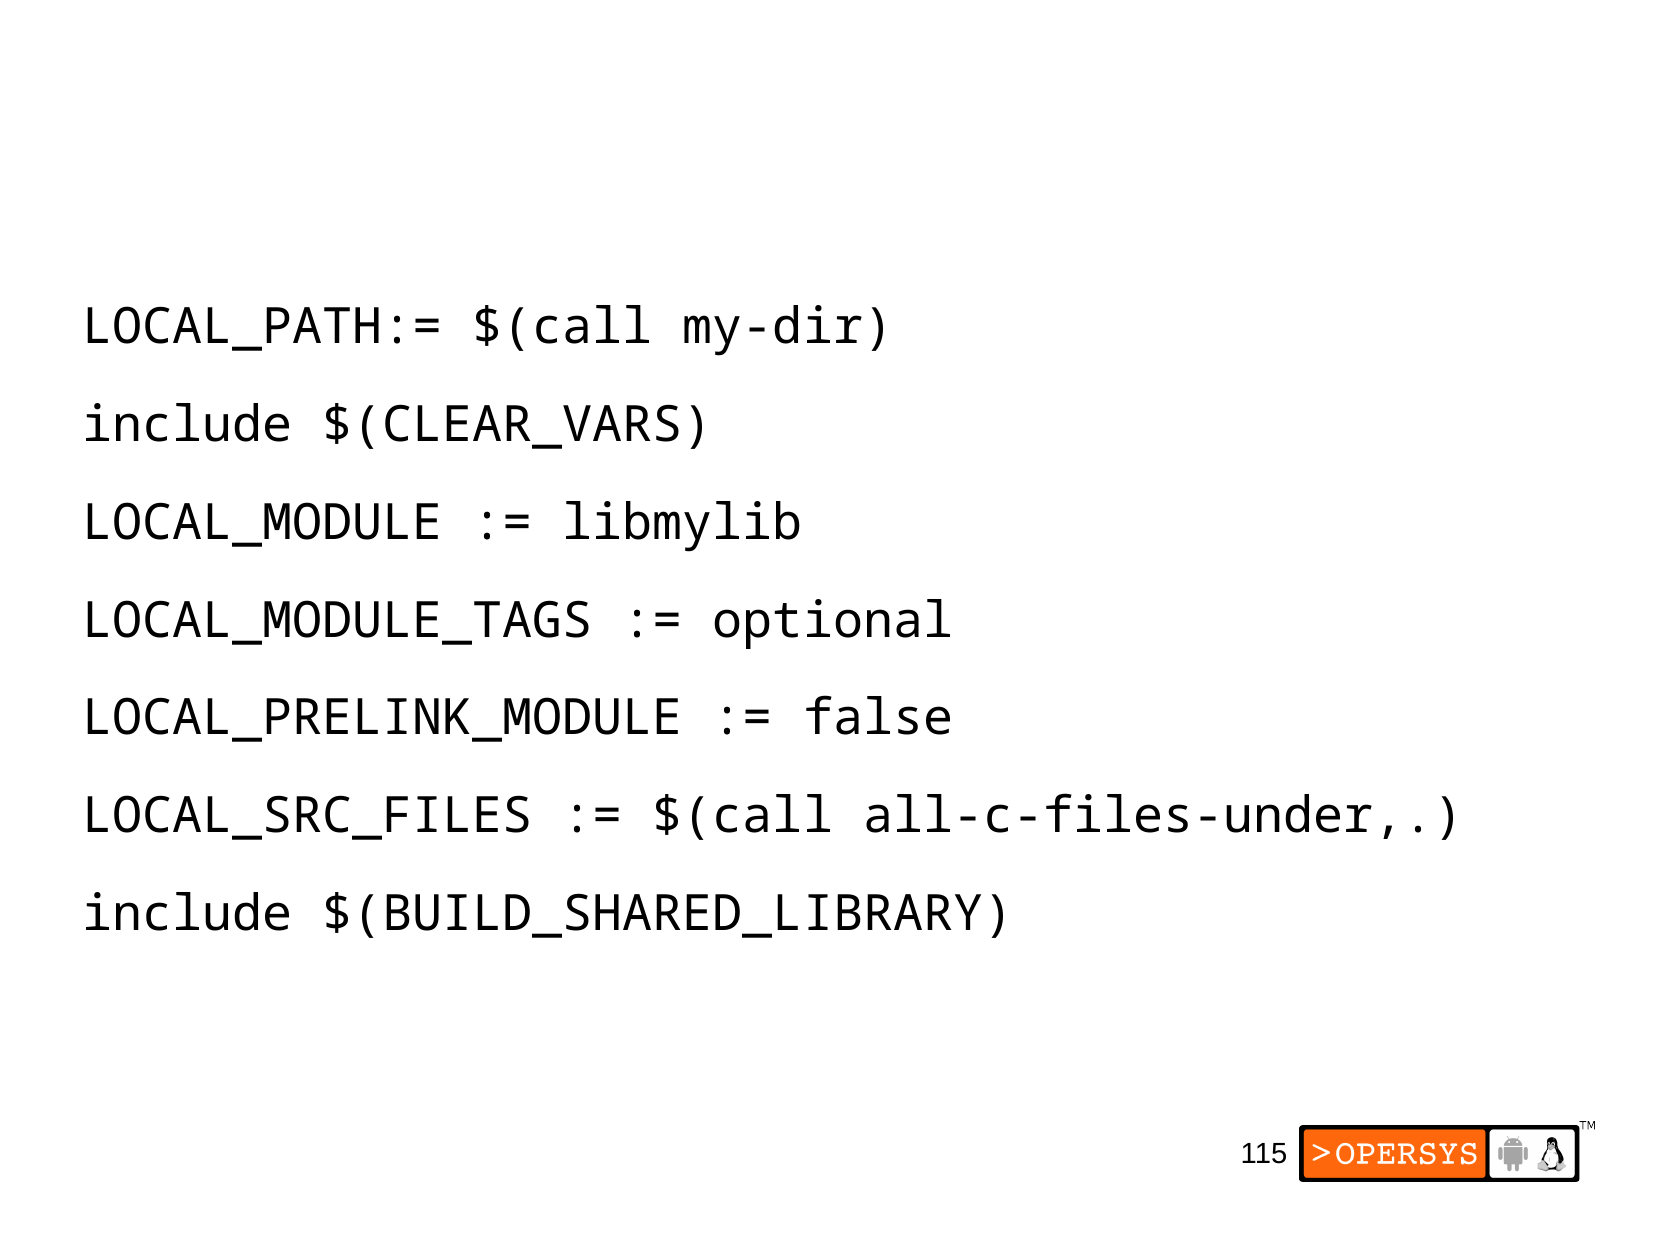

# LOCAL_PATH:= $(call my-dir)
include $(CLEAR_VARS)
LOCAL_MODULE := libmylib
LOCAL_MODULE_TAGS := optional
LOCAL_PRELINK_MODULE := false
LOCAL_SRC_FILES := $(call all-c-files-under,.)
include $(BUILD_SHARED_LIBRARY)